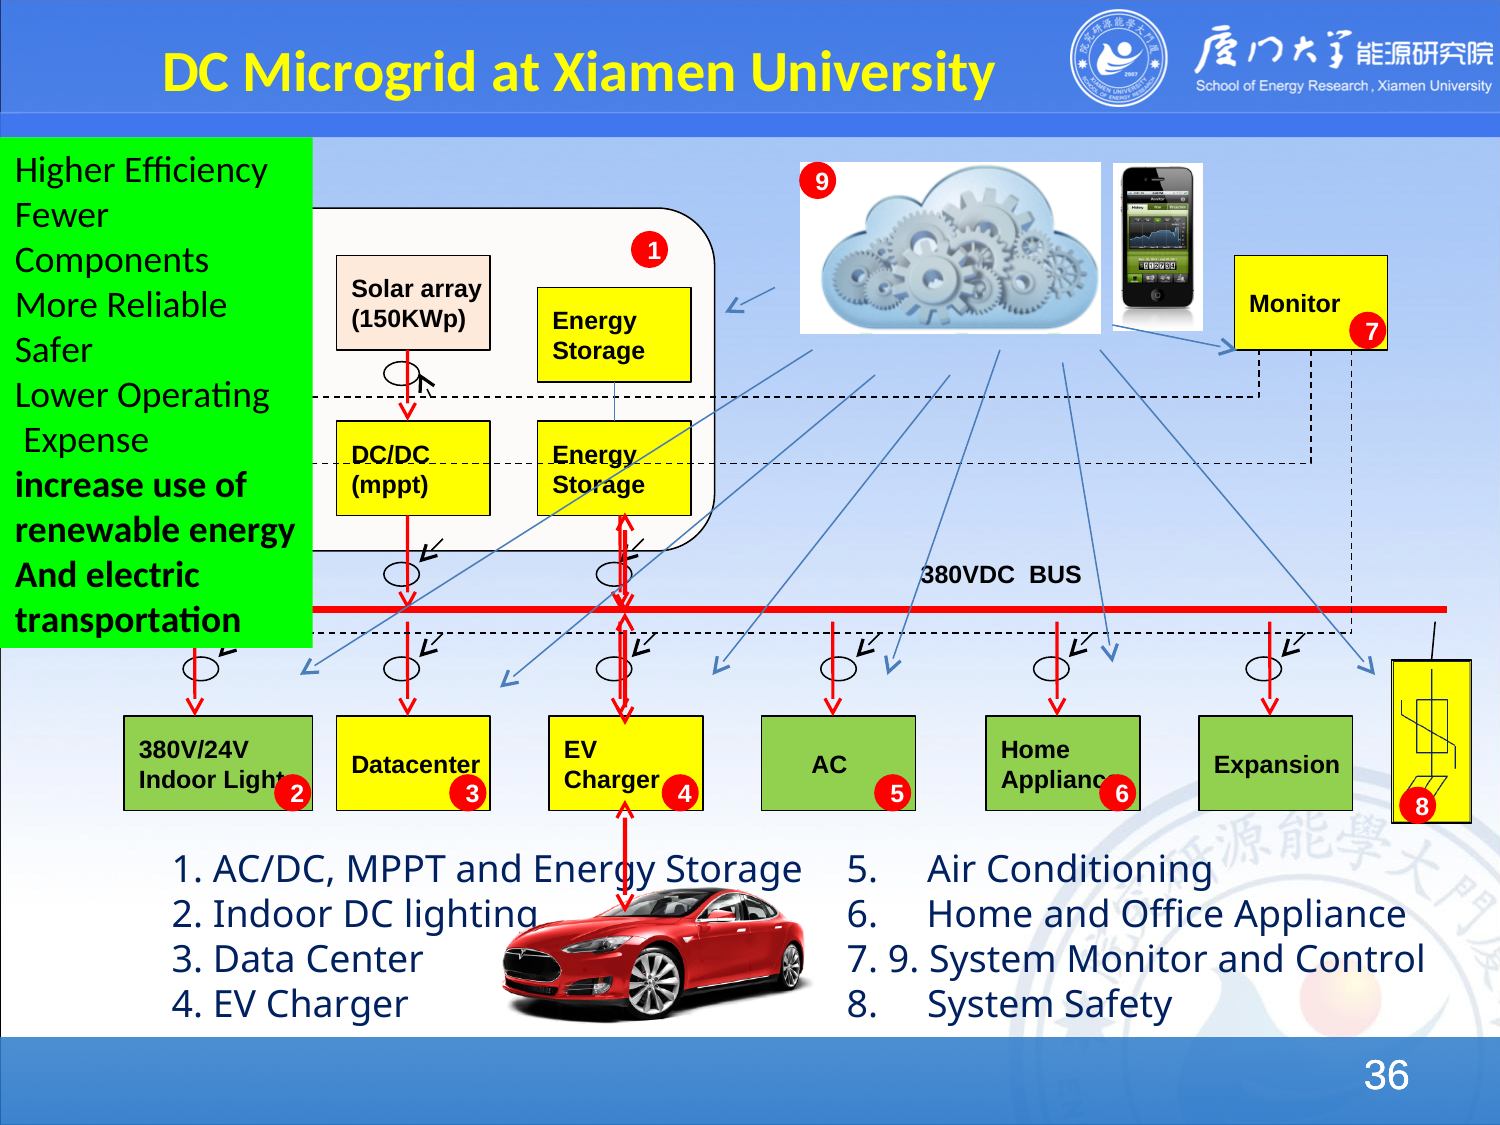

DC Microgrid at Xiamen University
Higher Efficiency
Fewer Components
More Reliable
Safer
Lower Operating
 Expense
increase use of renewable energy
And electric transportation
9
1
Utility
Solar array
(150KWp)
Monitor
Energy
Storage
7
AC/DC
DC/DC
(mppt)
Energy
Storage
380VDC BUS
380V/24V
Indoor Light
Datacenter
EV
Charger
 AC
Home
Appliance
Expansion
2
3
4
5
6
8
 1. AC/DC, MPPT and Energy Storage
 2. Indoor DC lighting
 3. Data Center
 4. EV Charger
 5. Air Conditioning
 6. Home and Office Appliance
 7. 9. System Monitor and Control
 8. System Safety